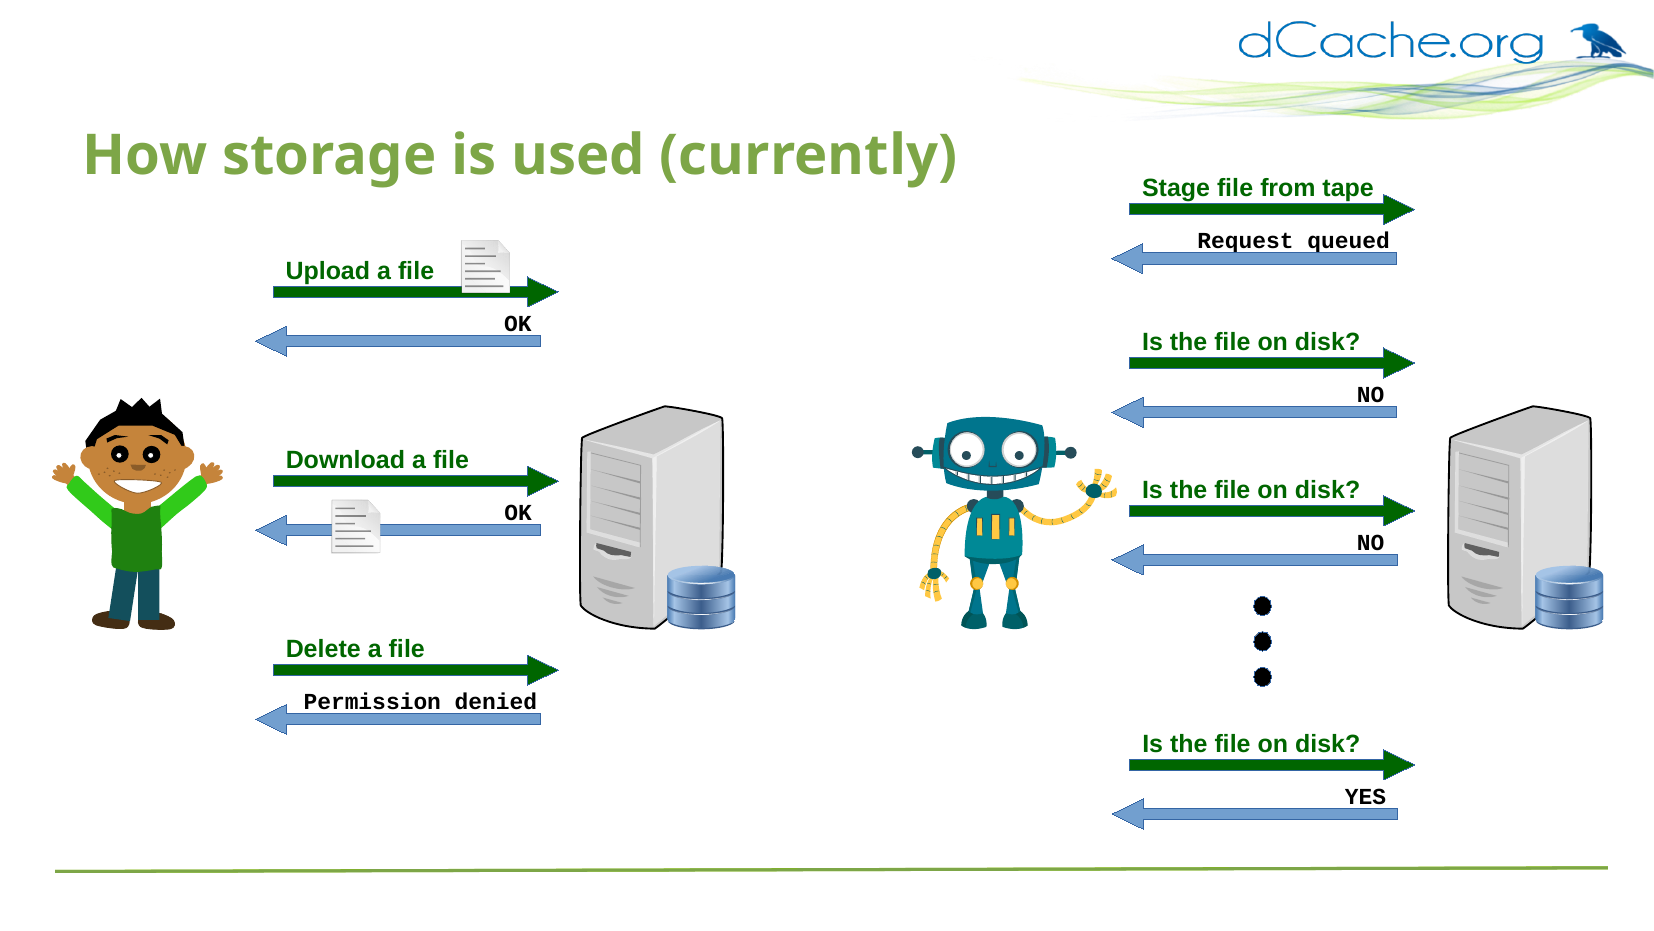

# How storage is used (currently)
Stage file from tape
Request queued
Is the file on disk?
NO
Is the file on disk?
NO
Is the file on disk?
YES
Upload a file
OK
Download a file
OK
Delete a file
Permission denied